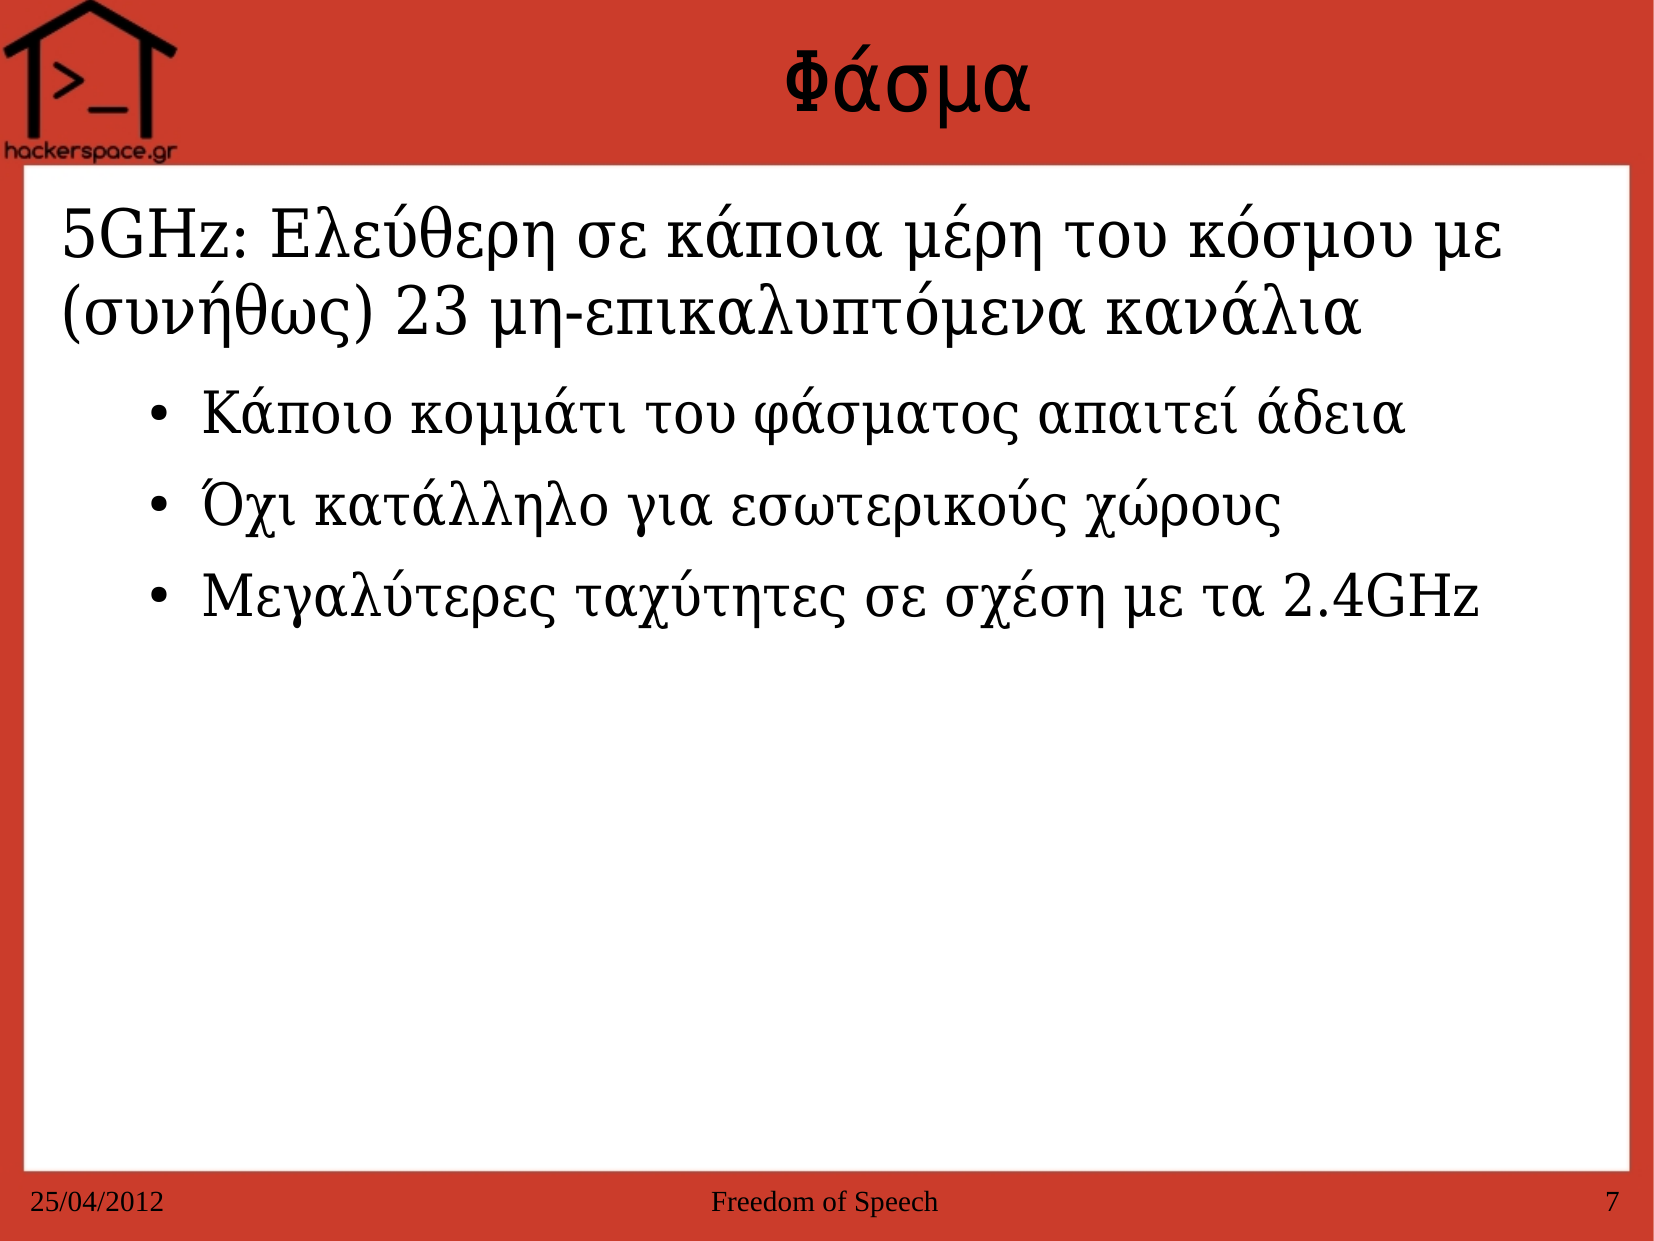

# Φάσμα
5GHz: Ελεύθερη σε κάποια μέρη του κόσμου με (συνήθως) 23 μη-επικαλυπτόμενα κανάλια
Κάποιο κομμάτι του φάσματος απαιτεί άδεια
Όχι κατάλληλο για εσωτερικούς χώρους
Μεγαλύτερες ταχύτητες σε σχέση με τα 2.4GHz
25/04/2012
Freedom of Speech
7